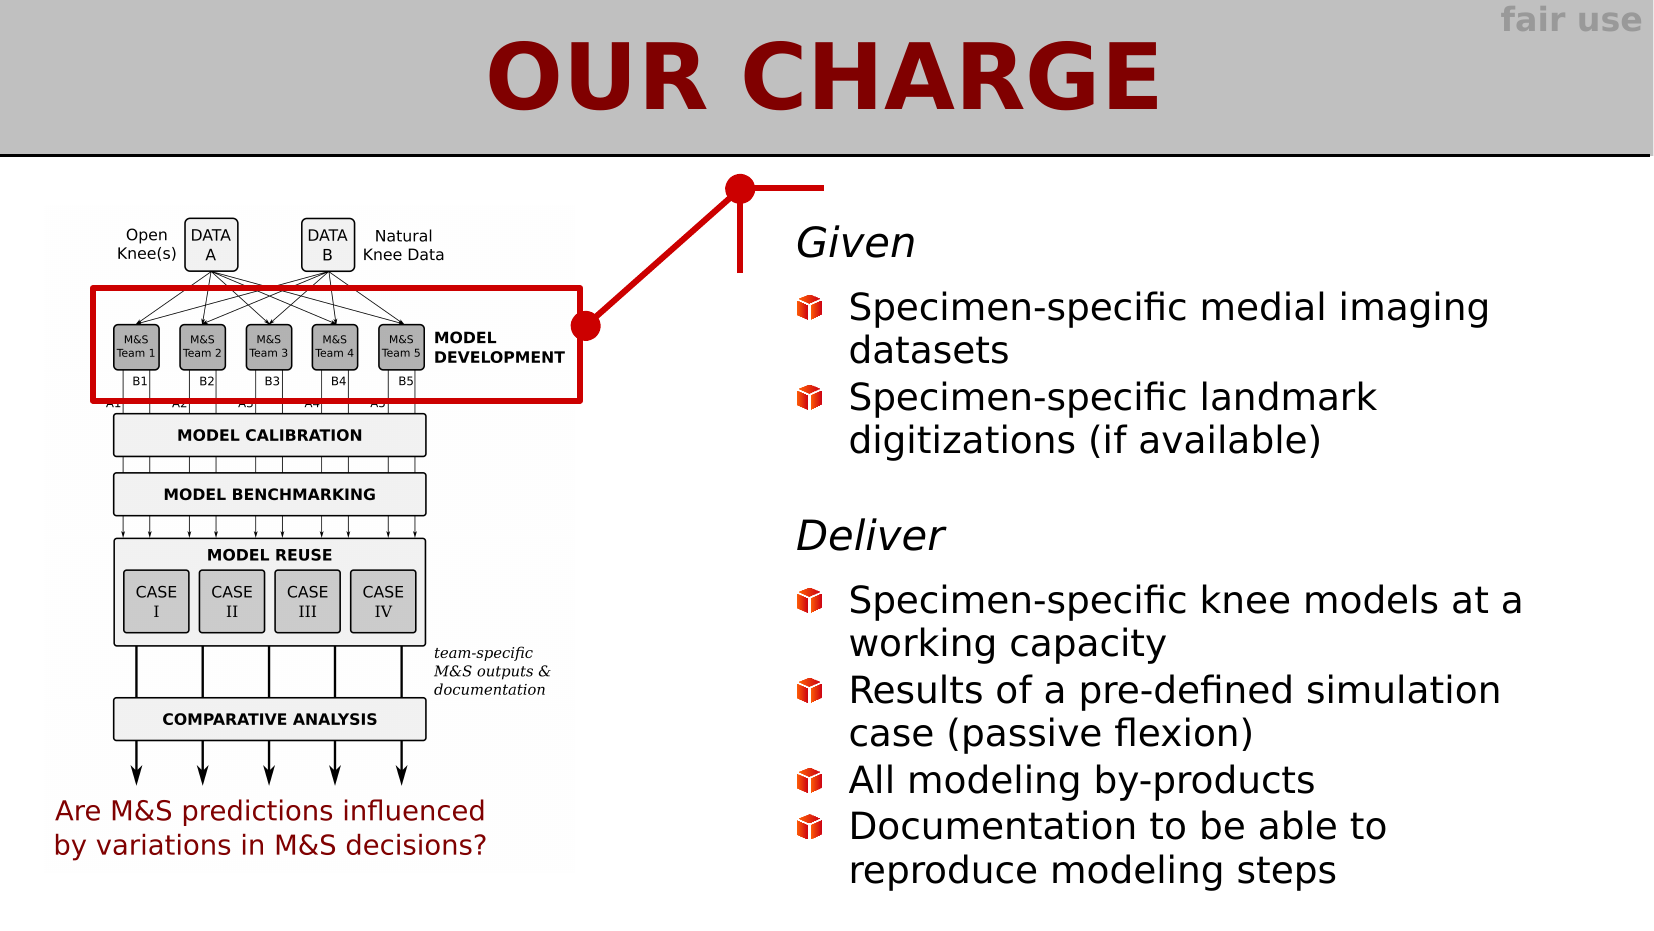

fair use
OUR CHARGE
Given
Specimen-specific medial imaging datasets
Specimen-specific landmark digitizations (if available)
Deliver
Specimen-specific knee models at a working capacity
Results of a pre-defined simulation case (passive flexion)
All modeling by-products
Documentation to be able to reproduce modeling steps